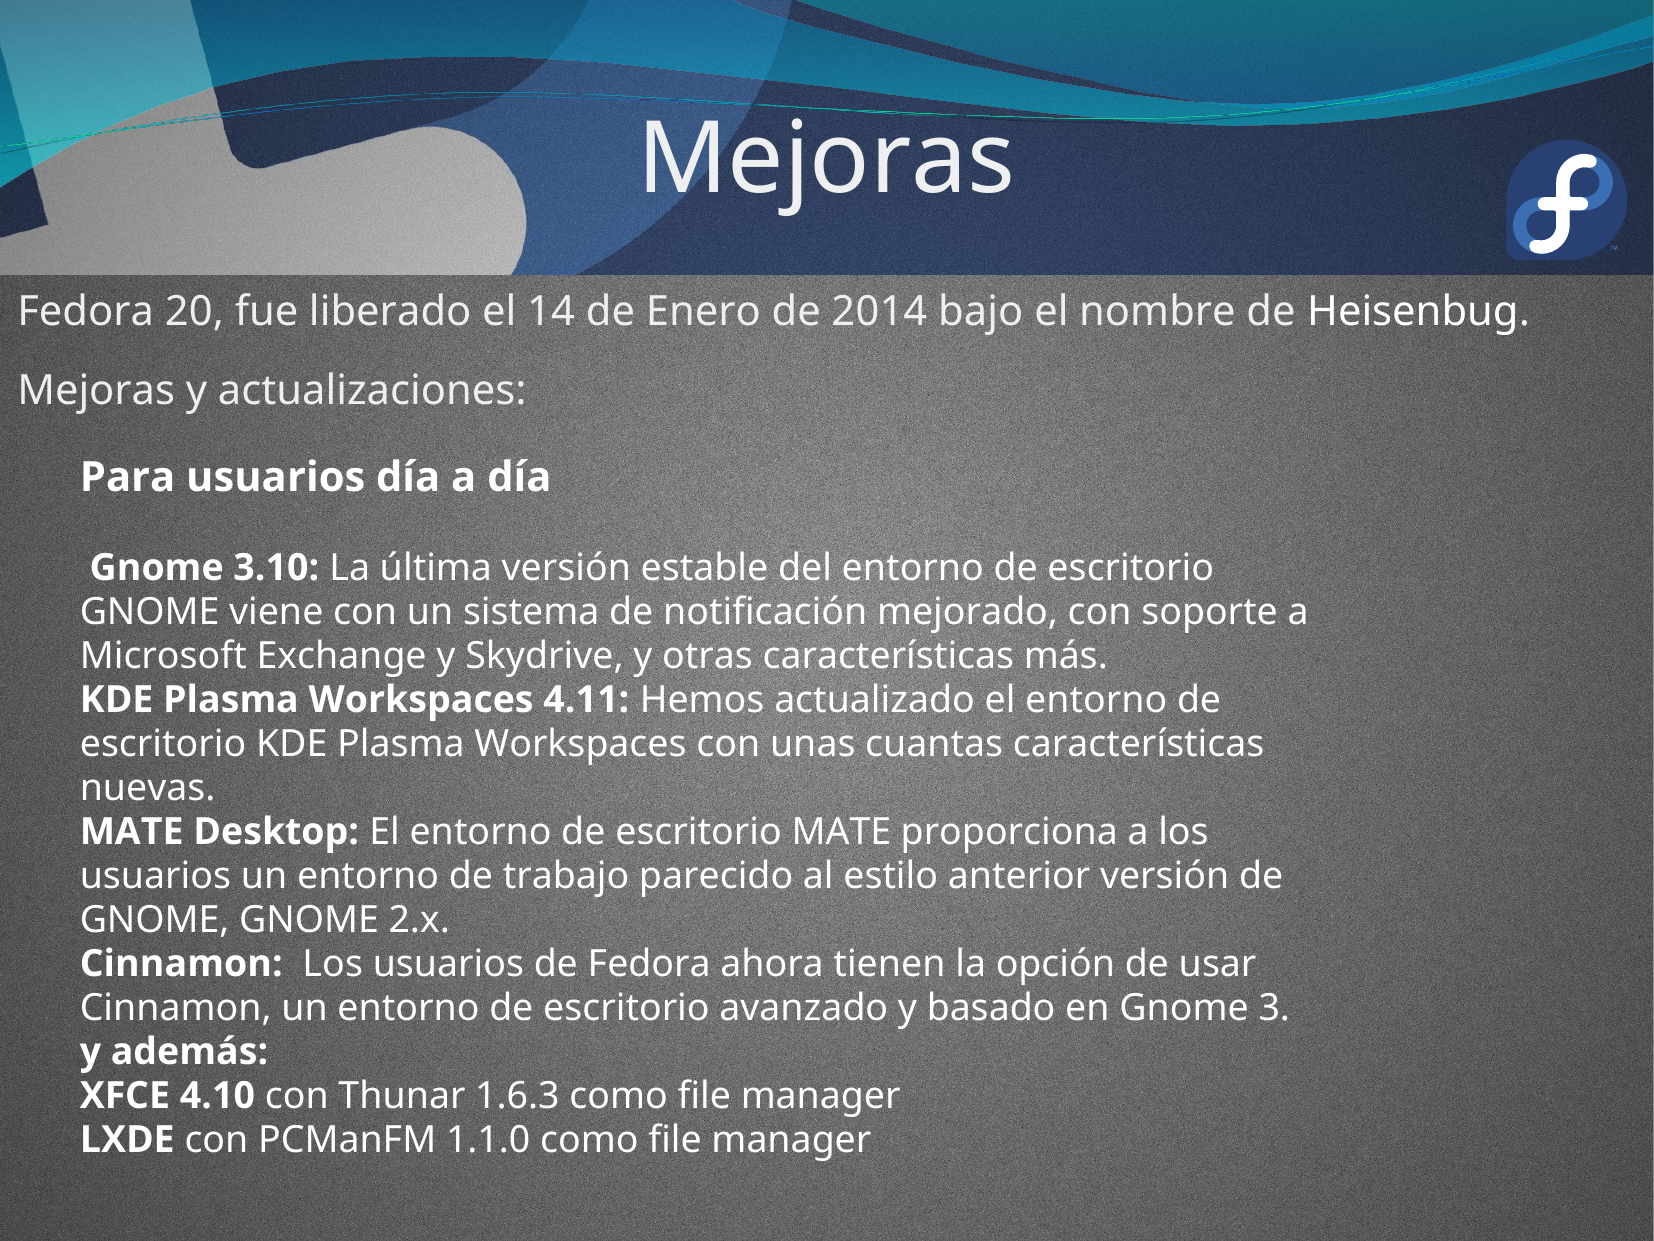

Mejoras
Fedora 20, fue liberado el 14 de Enero de 2014 bajo el nombre de Heisenbug.
Mejoras y actualizaciones:
Para usuarios día a día
 Gnome 3.10: La última versión estable del entorno de escritorio GNOME viene con un sistema de notificación mejorado, con soporte a Microsoft Exchange y Skydrive, y otras características más.
KDE Plasma Workspaces 4.11: Hemos actualizado el entorno de escritorio KDE Plasma Workspaces con unas cuantas características nuevas.
MATE Desktop: El entorno de escritorio MATE proporciona a los usuarios un entorno de trabajo parecido al estilo anterior versión de GNOME, GNOME 2.x.
Cinnamon: Los usuarios de Fedora ahora tienen la opción de usar Cinnamon, un entorno de escritorio avanzado y basado en Gnome 3.
y además:
XFCE 4.10 con Thunar 1.6.3 como file manager
LXDE con PCManFM 1.1.0 como file manager